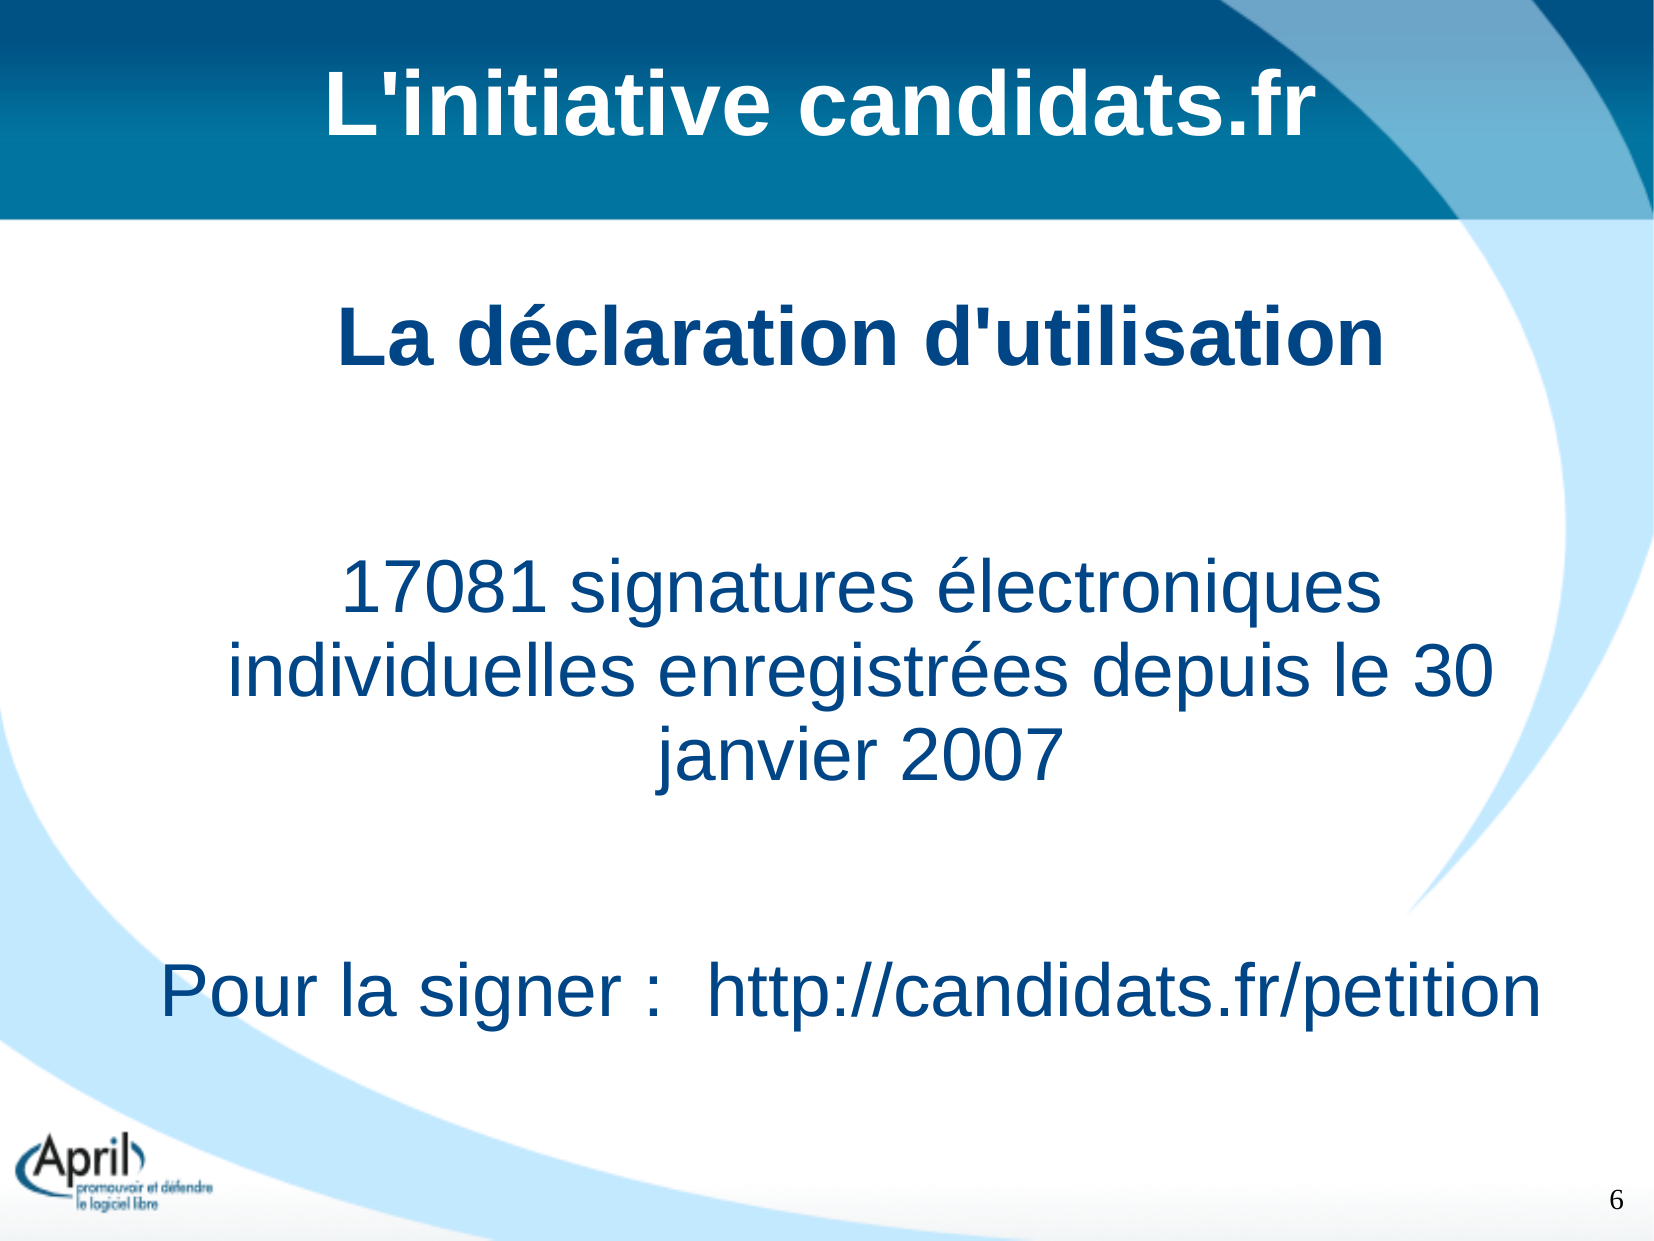

# L'initiative candidats.fr
La déclaration d'utilisation
17081 signatures électroniques individuelles enregistrées depuis le 30 janvier 2007
Pour la signer : http://candidats.fr/petition
6